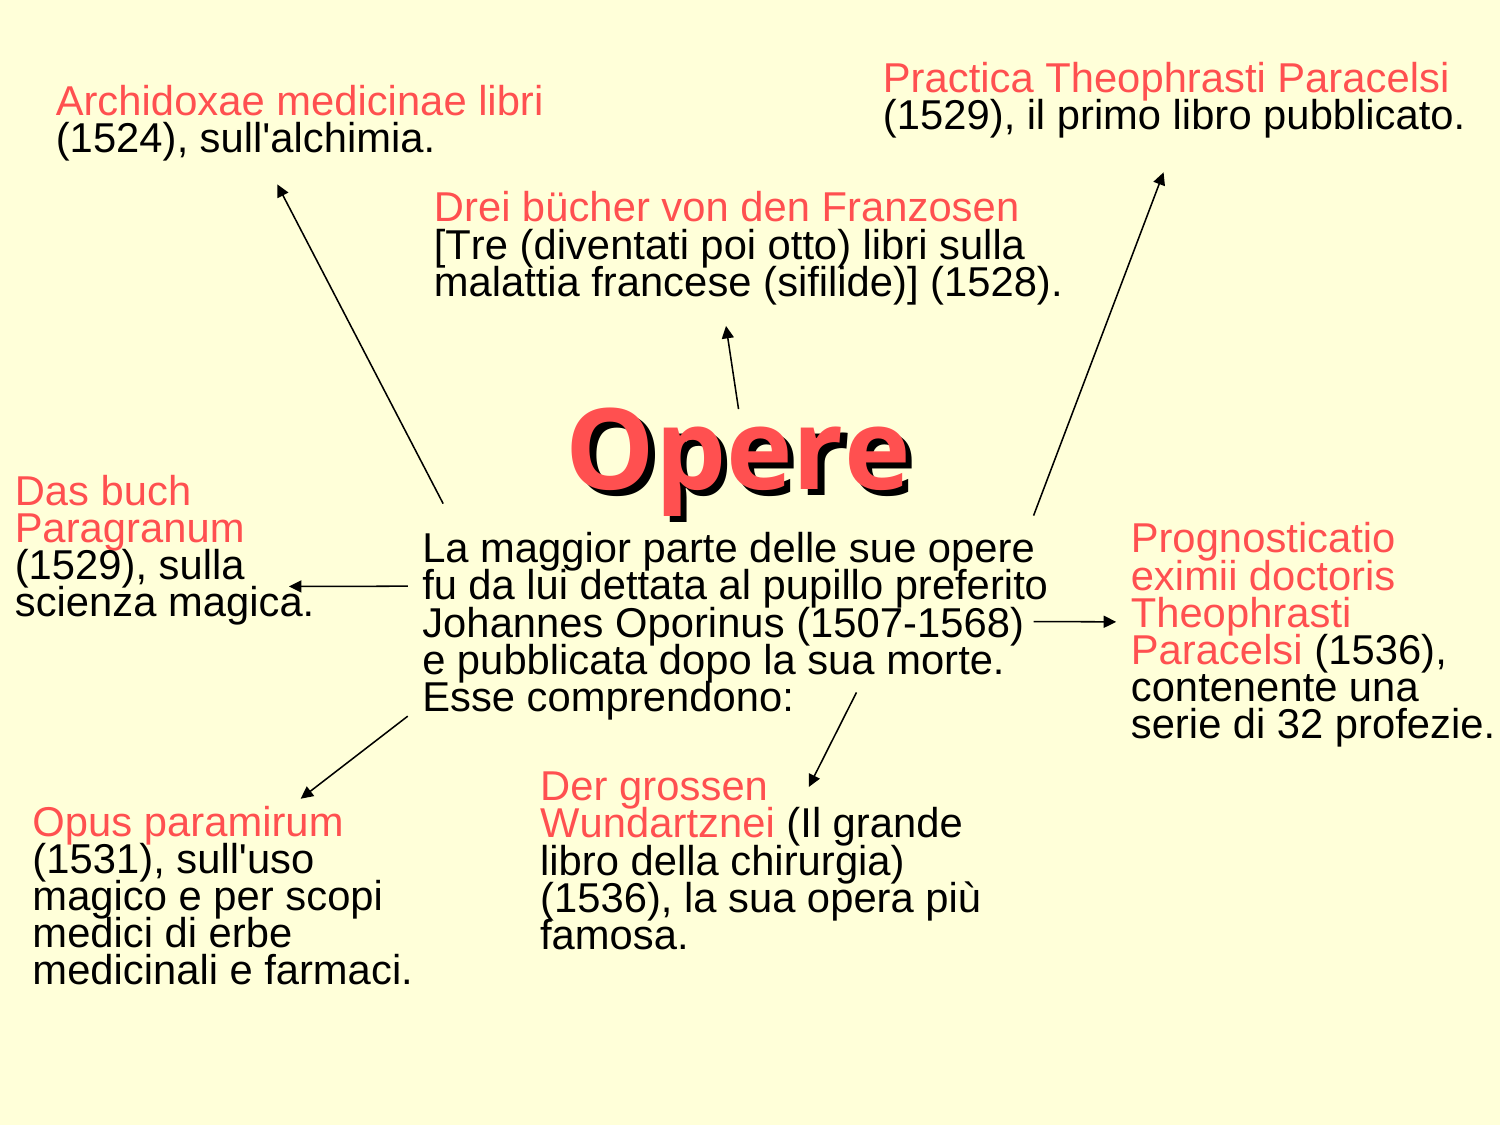

Practica Theophrasti Paracelsi (1529), il primo libro pubblicato.
Archidoxae medicinae libri (1524), sull'alchimia.
Drei bücher von den Franzosen [Tre (diventati poi otto) libri sulla malattia francese (sifilide)] (1528).
Opere
La maggior parte delle sue opere fu da lui dettata al pupillo preferito Johannes Oporinus (1507-1568) e pubblicata dopo la sua morte. Esse comprendono:
Das buch Paragranum (1529), sulla scienza magica.
Prognosticatio eximii doctoris Theophrasti Paracelsi (1536), contenente una serie di 32 profezie.
Der grossen Wundartznei (Il grande libro della chirurgia)(1536), la sua opera più famosa.
Opus paramirum (1531), sull'uso magico e per scopi medici di erbe medicinali e farmaci.